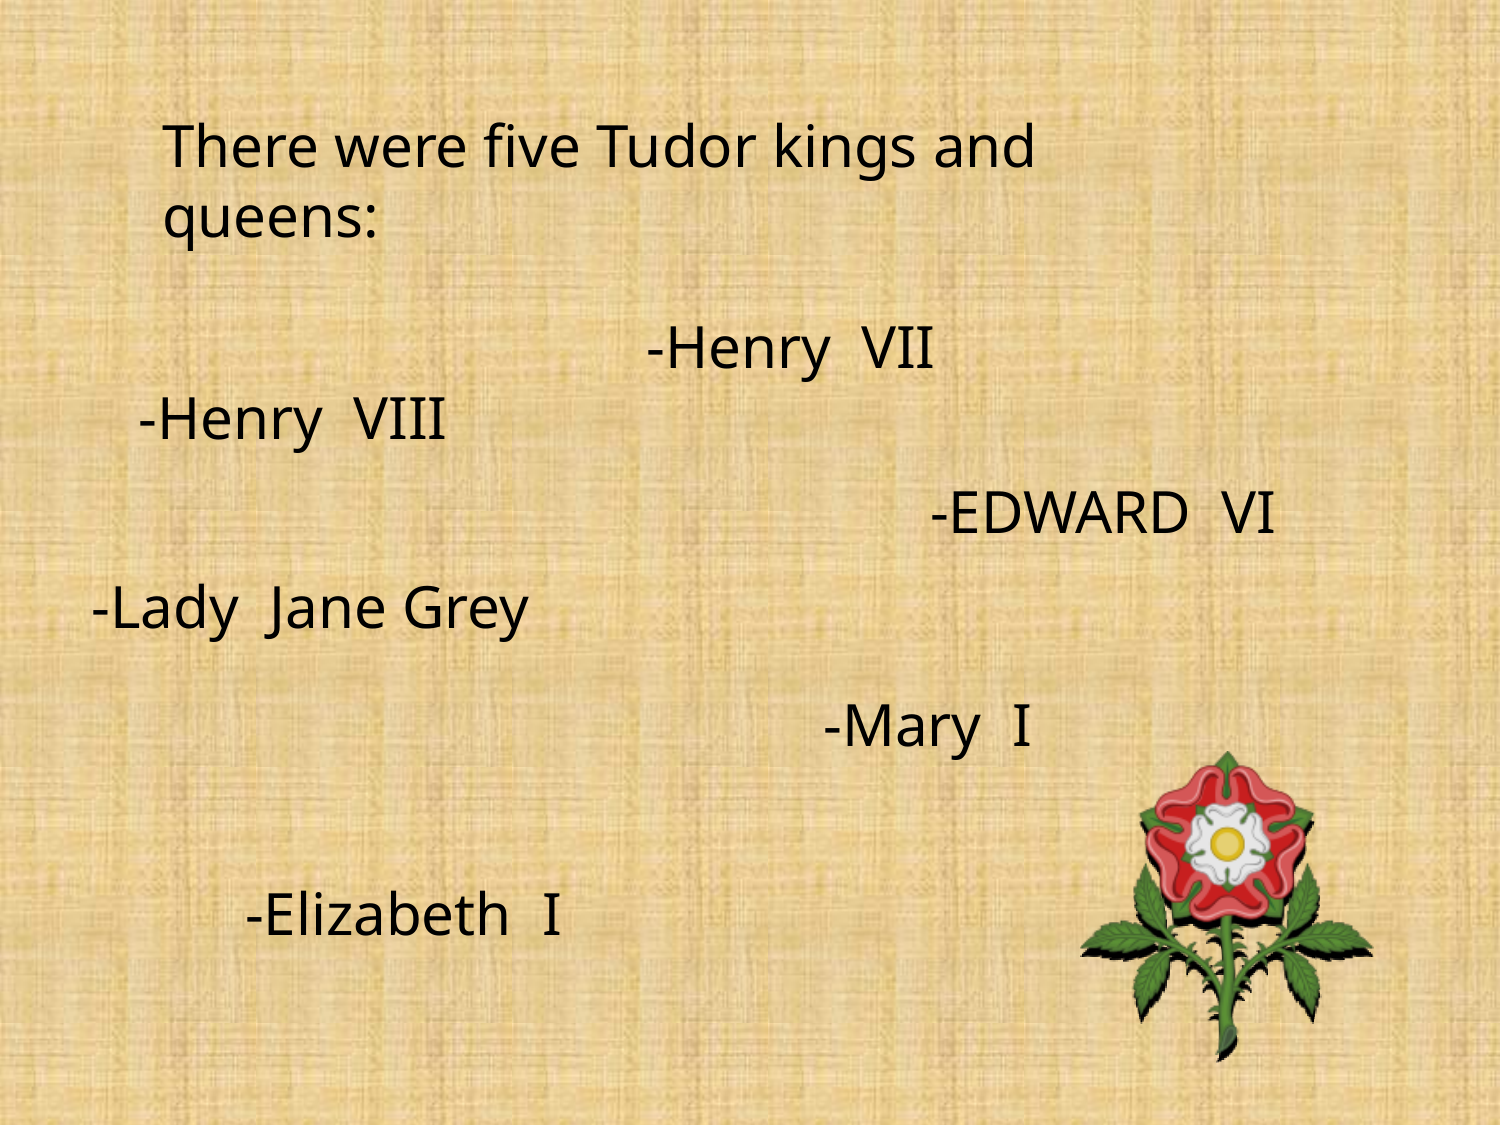

There were five Tudor kings and queens:
-Henry VII
-Henry VIII
-EDWARD VI
-Lady Jane Grey
-Mary I
-Elizabeth I